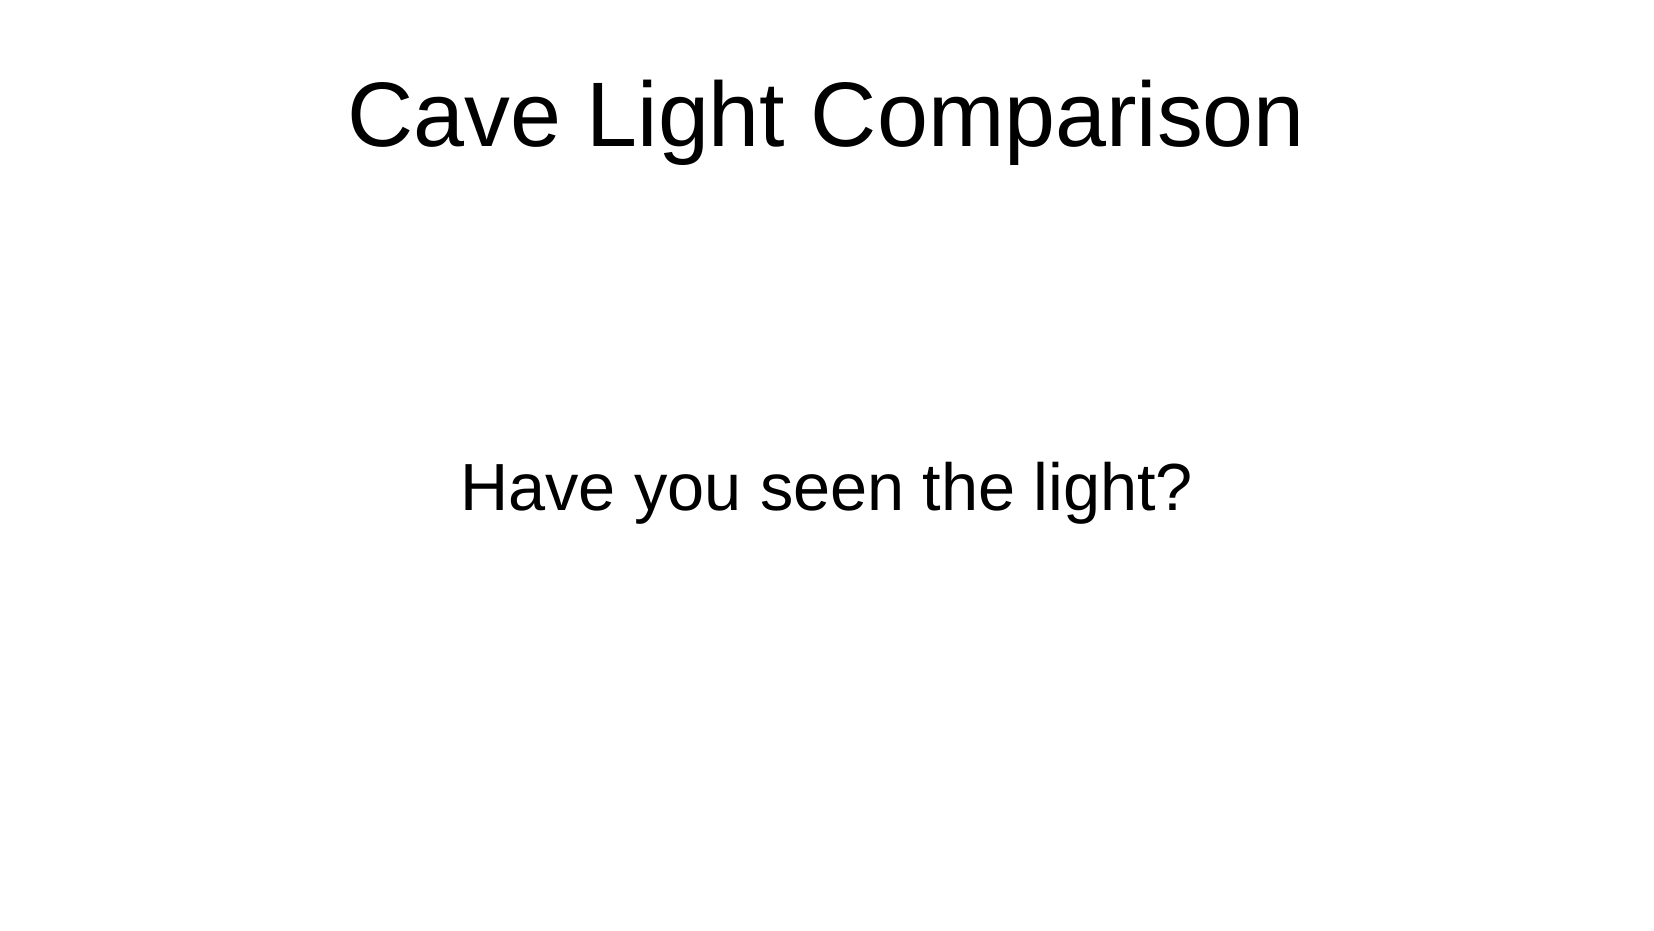

# Cave Light Comparison
Have you seen the light?